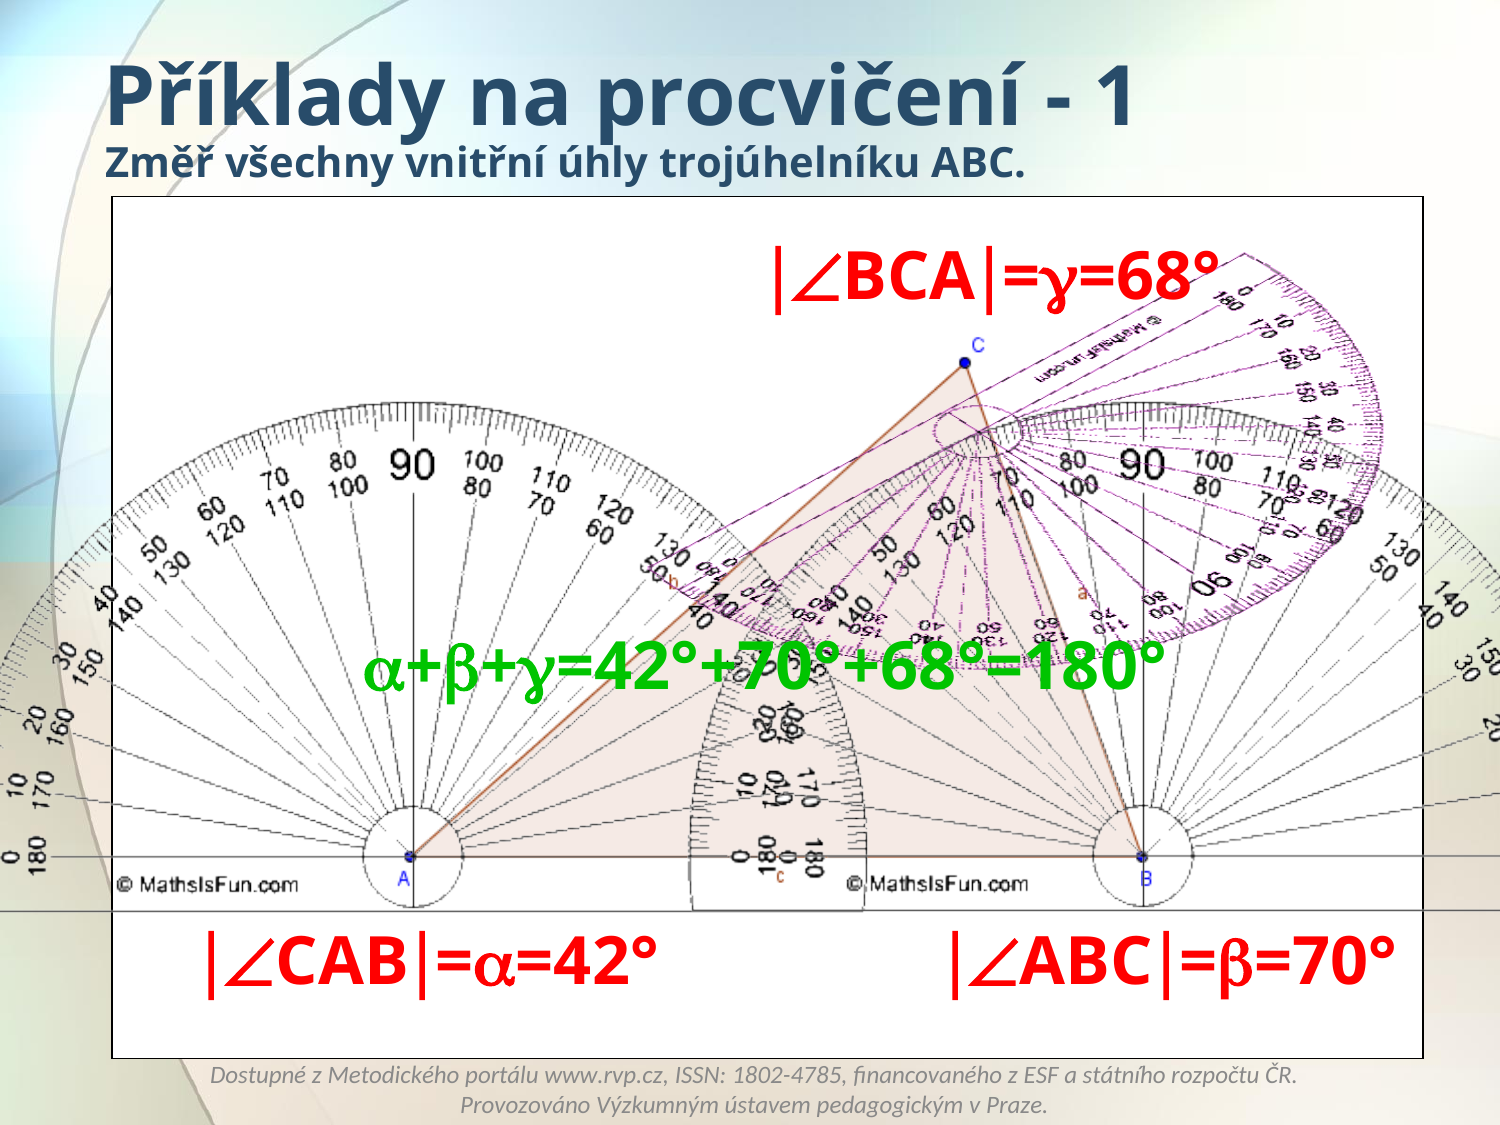

# Příklady na procvičení - 1
Změř všechny vnitřní úhly trojúhelníku ABC.
BCA==68°
++=42°+70°+68°=180°
CAB==42°
ABC==70°